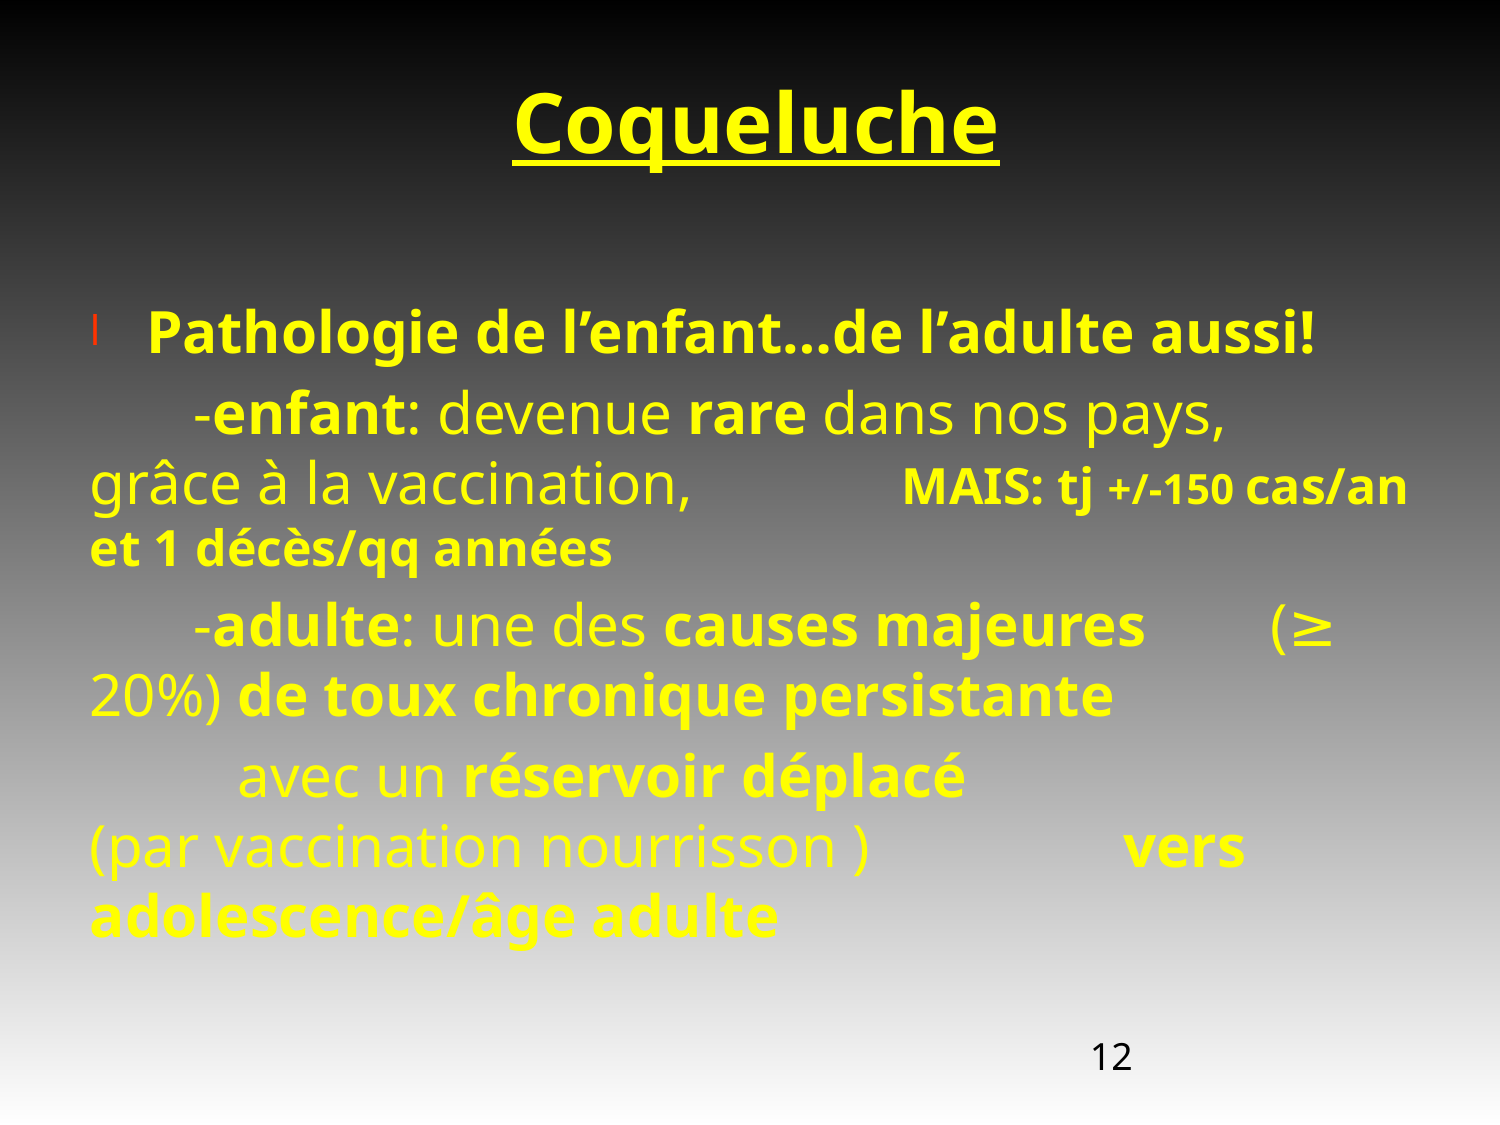

# Coqueluche
Pathologie de l’enfant…de l’adulte aussi!
	 -enfant: devenue rare dans nos pays,			 grâce à la vaccination, 			MAIS: tj +/-150 cas/an et 1 décès/qq années
	 -adulte: une des causes majeures 		(≥ 20%) de toux chronique persistante
		avec un réservoir déplacé 					(par vaccination nourrisson ) 				vers adolescence/âge adulte